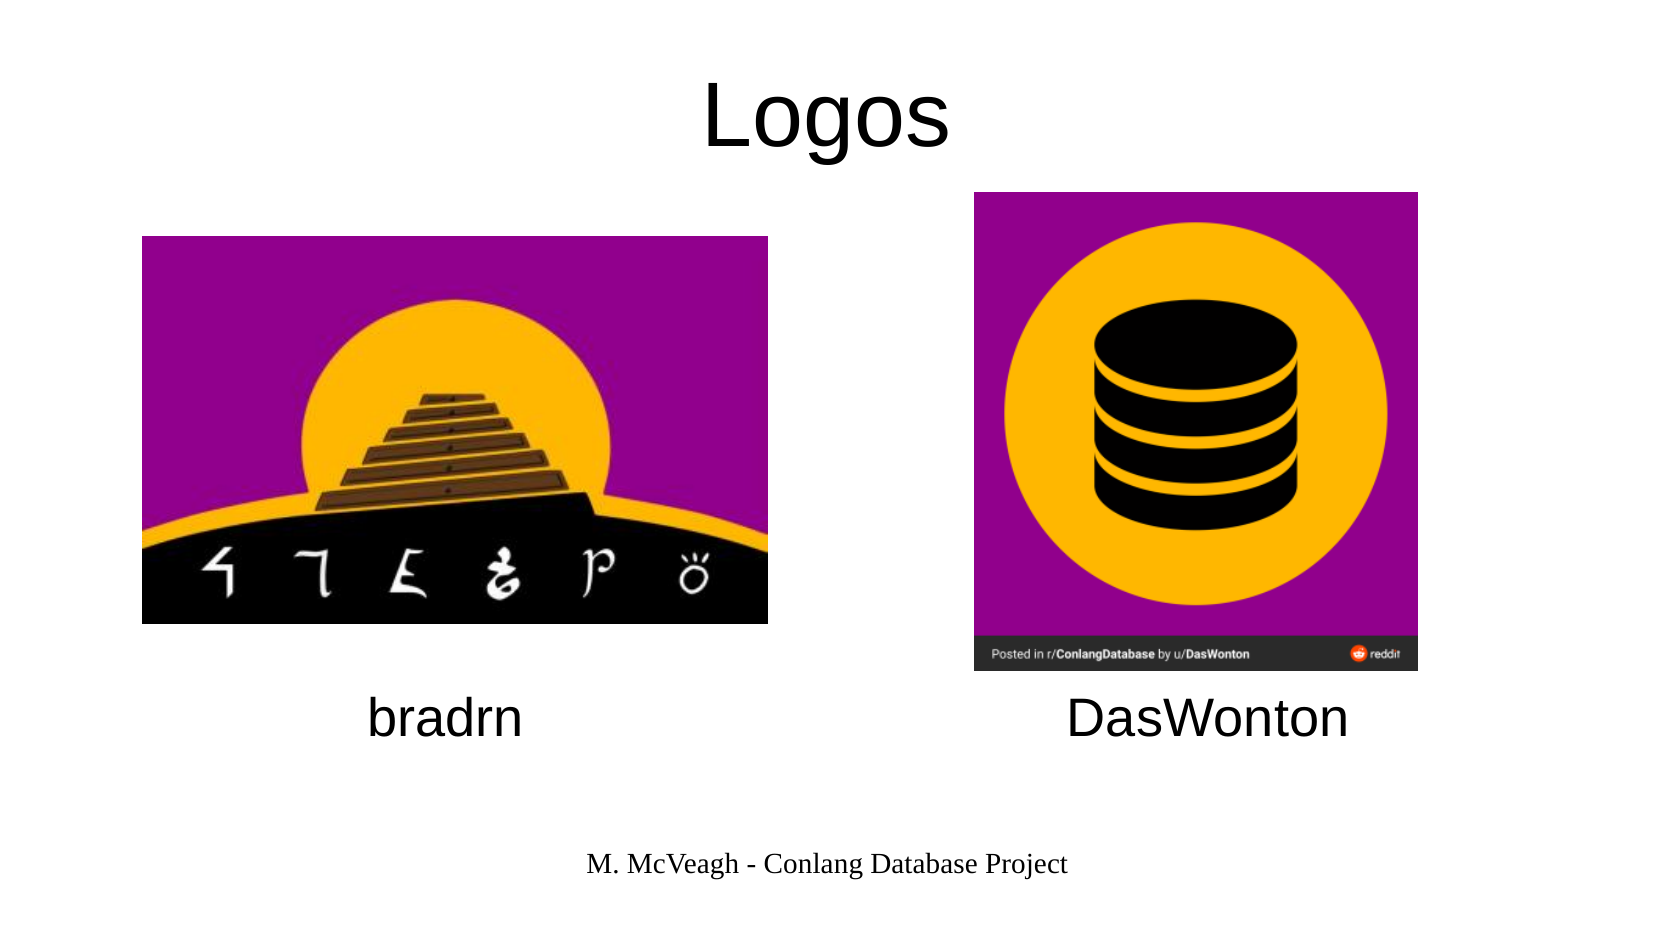

# Logos
bradrn
DasWonton
M. McVeagh - Conlang Database Project